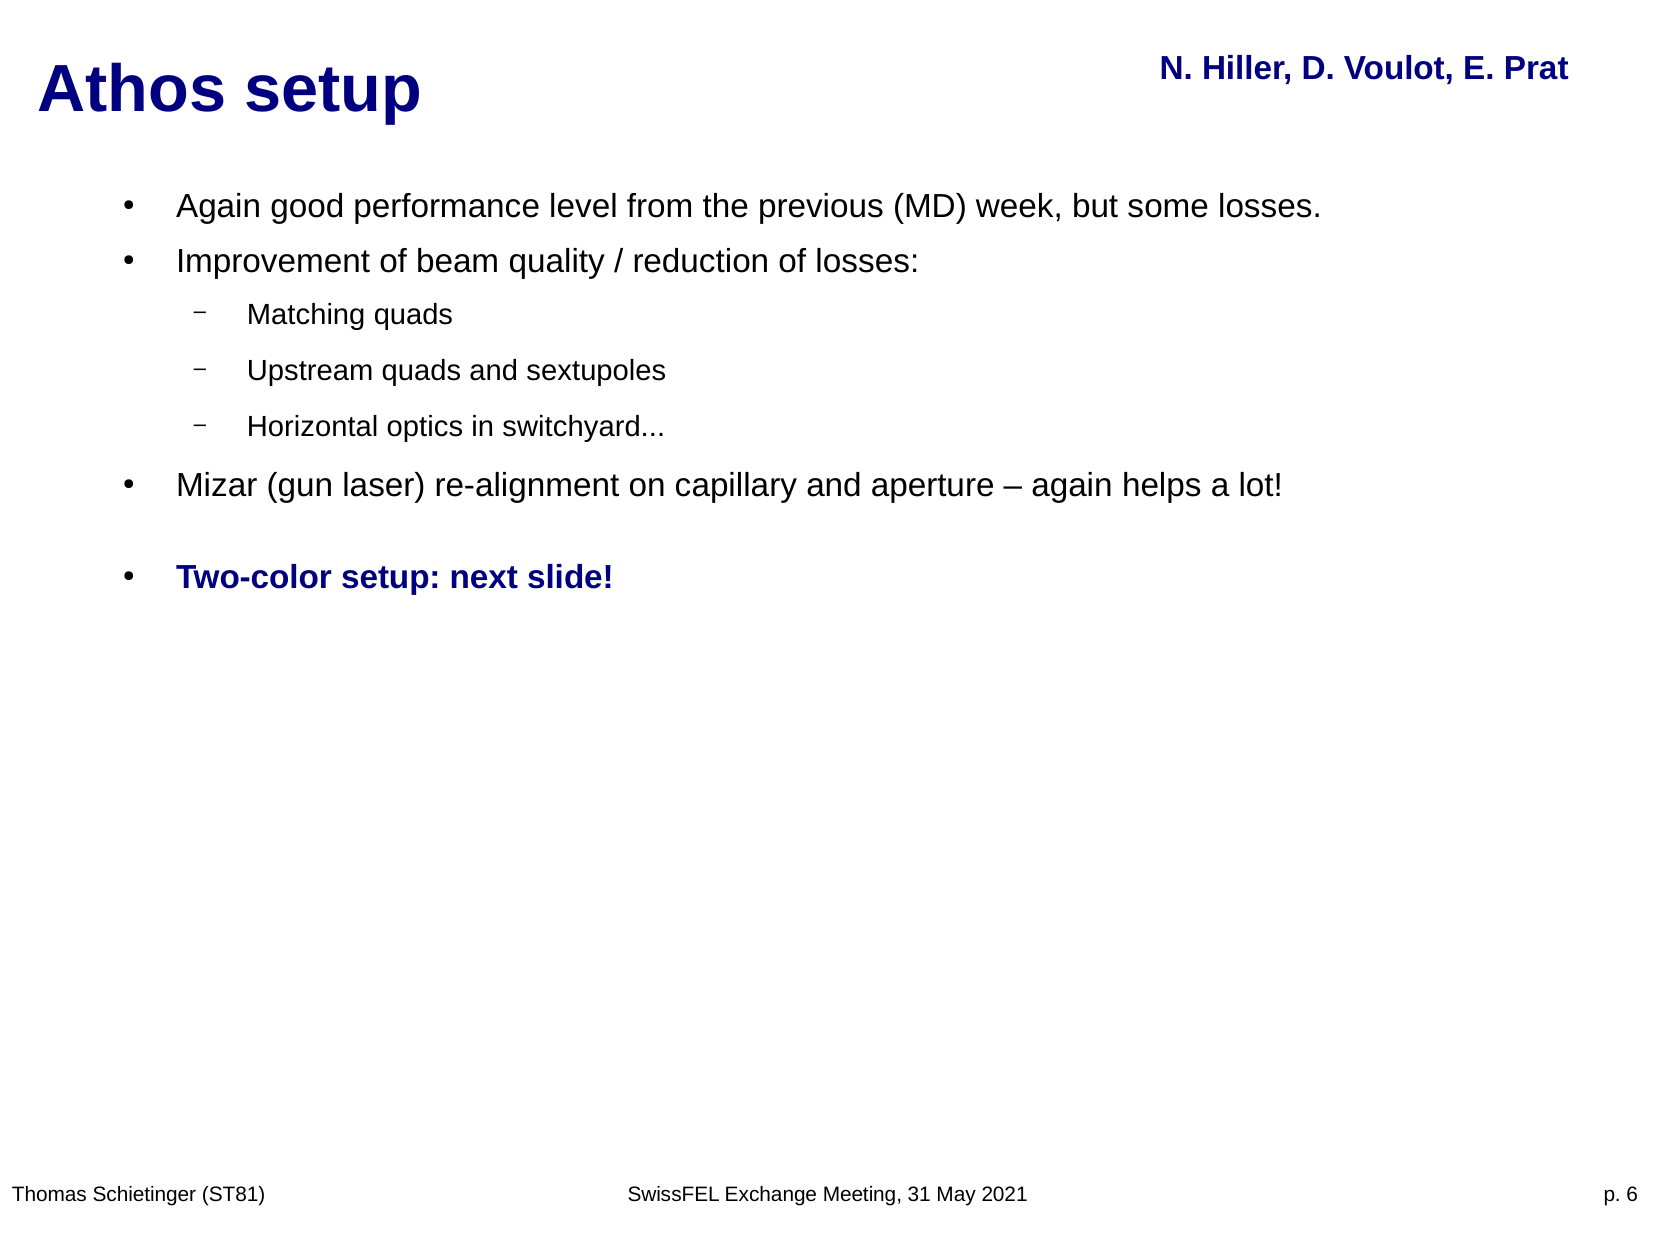

# Athos setup
N. Hiller, D. Voulot, E. Prat
Again good performance level from the previous (MD) week, but some losses.
Improvement of beam quality / reduction of losses:
Matching quads
Upstream quads and sextupoles
Horizontal optics in switchyard...
Mizar (gun laser) re-alignment on capillary and aperture – again helps a lot!
Two-color setup: next slide!
6